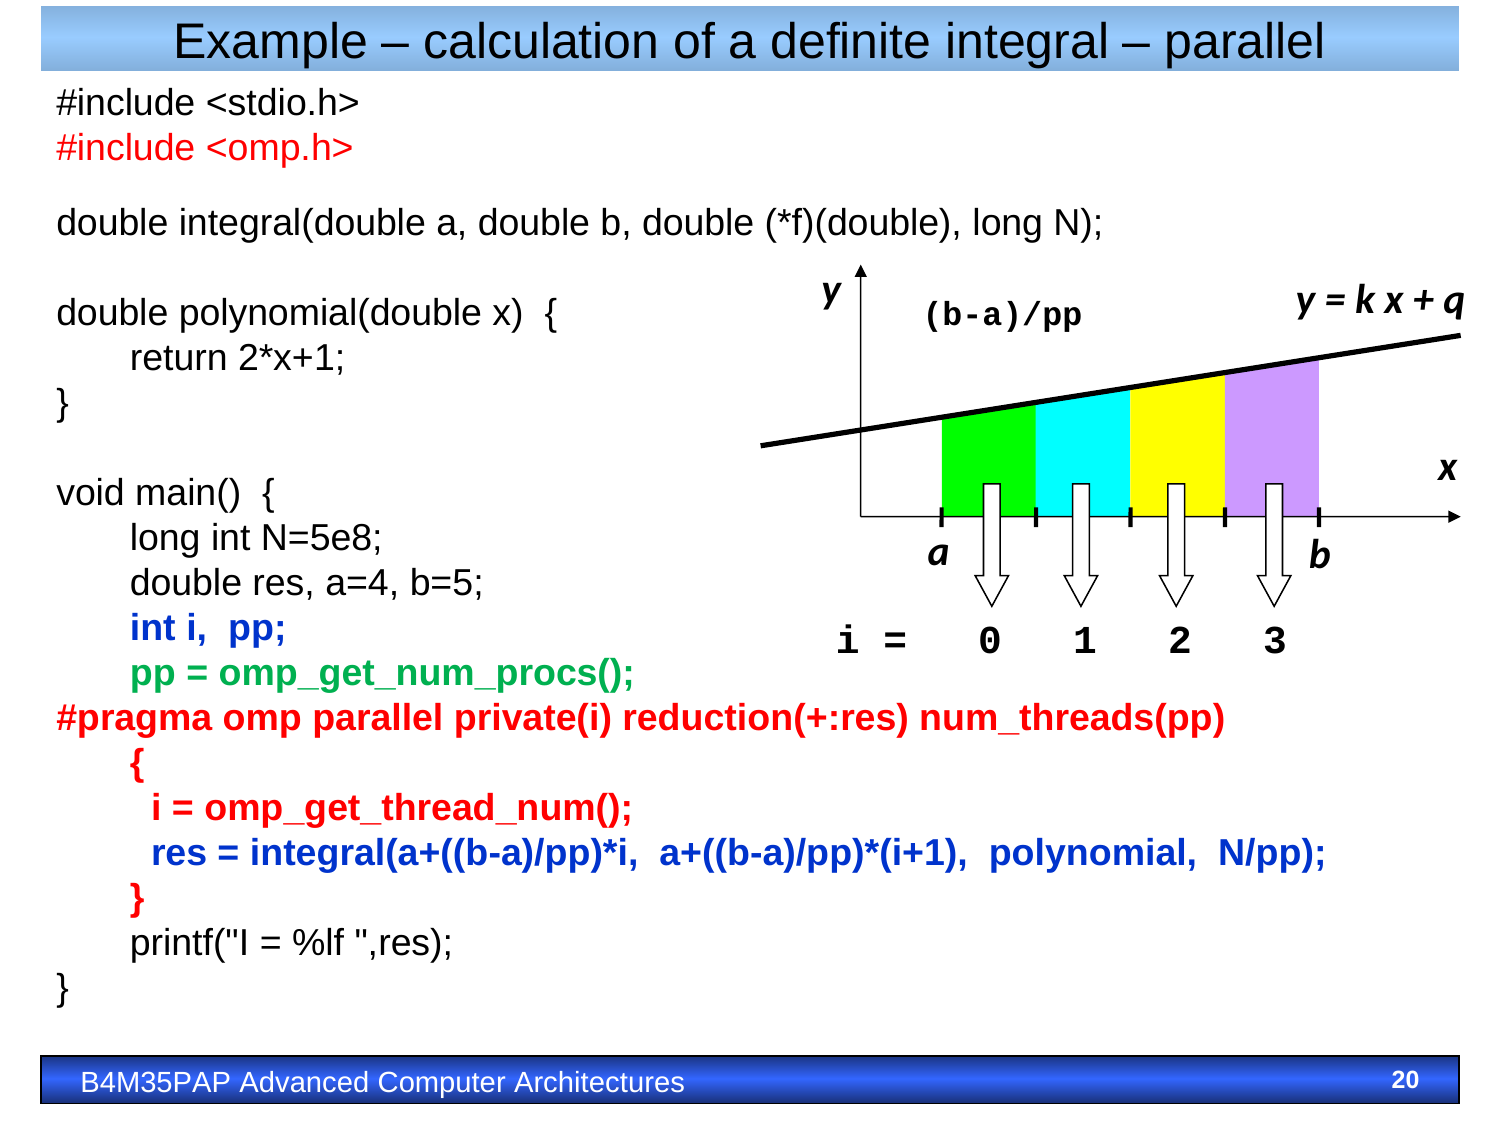

# Example – calculation of a definite integral – parallel
#include <stdio.h>
#include <omp.h>
double integral(double a, double b, double (*f)(double), long N);
double polynomial(double x) {
	return 2*x+1;
}
void main() {
	long int N=5e8;
	double res, a=4, b=5;
	int i, pp;
	pp = omp_get_num_procs();
#pragma omp parallel private(i) reduction(+:res) num_threads(pp)
	{
	 i = omp_get_thread_num();
	 res = integral(a+((b-a)/pp)*i, a+((b-a)/pp)*(i+1), polynomial, N/pp);
	}
	printf("I = %lf ",res);
}
 y
 y = k x + q
x
a
b
(b-a)/pp
i = 0 1 2 3